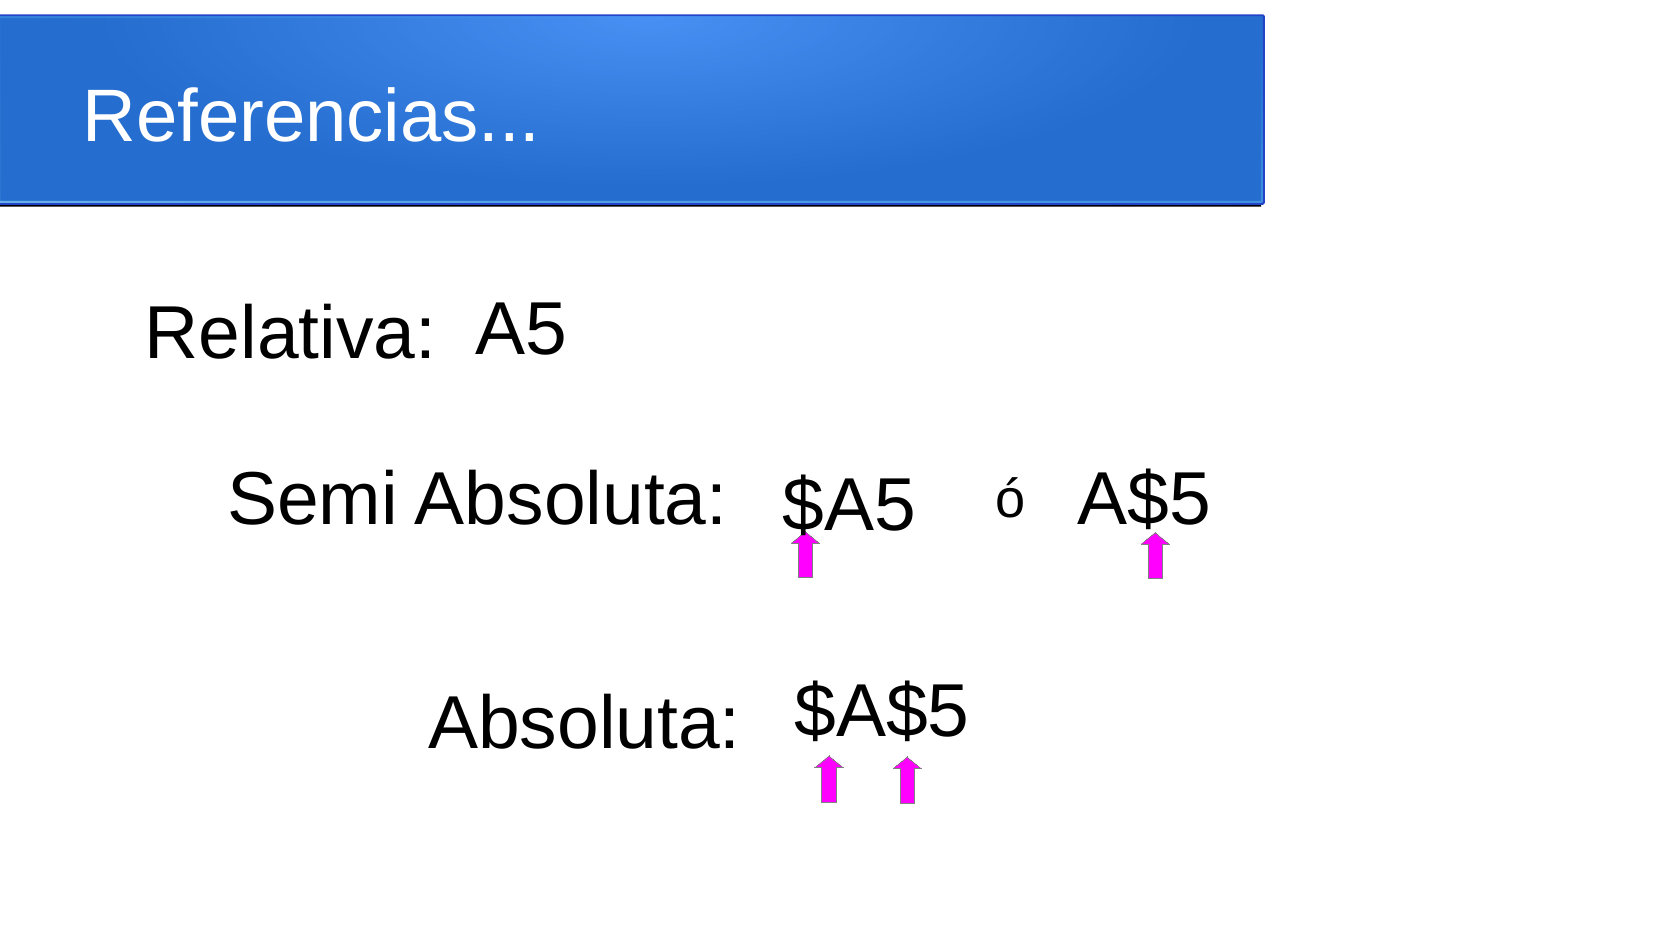

# Referencias...
A5
Relativa:
Semi Absoluta:
A$5
$A5
ó
$A$5
Absoluta: